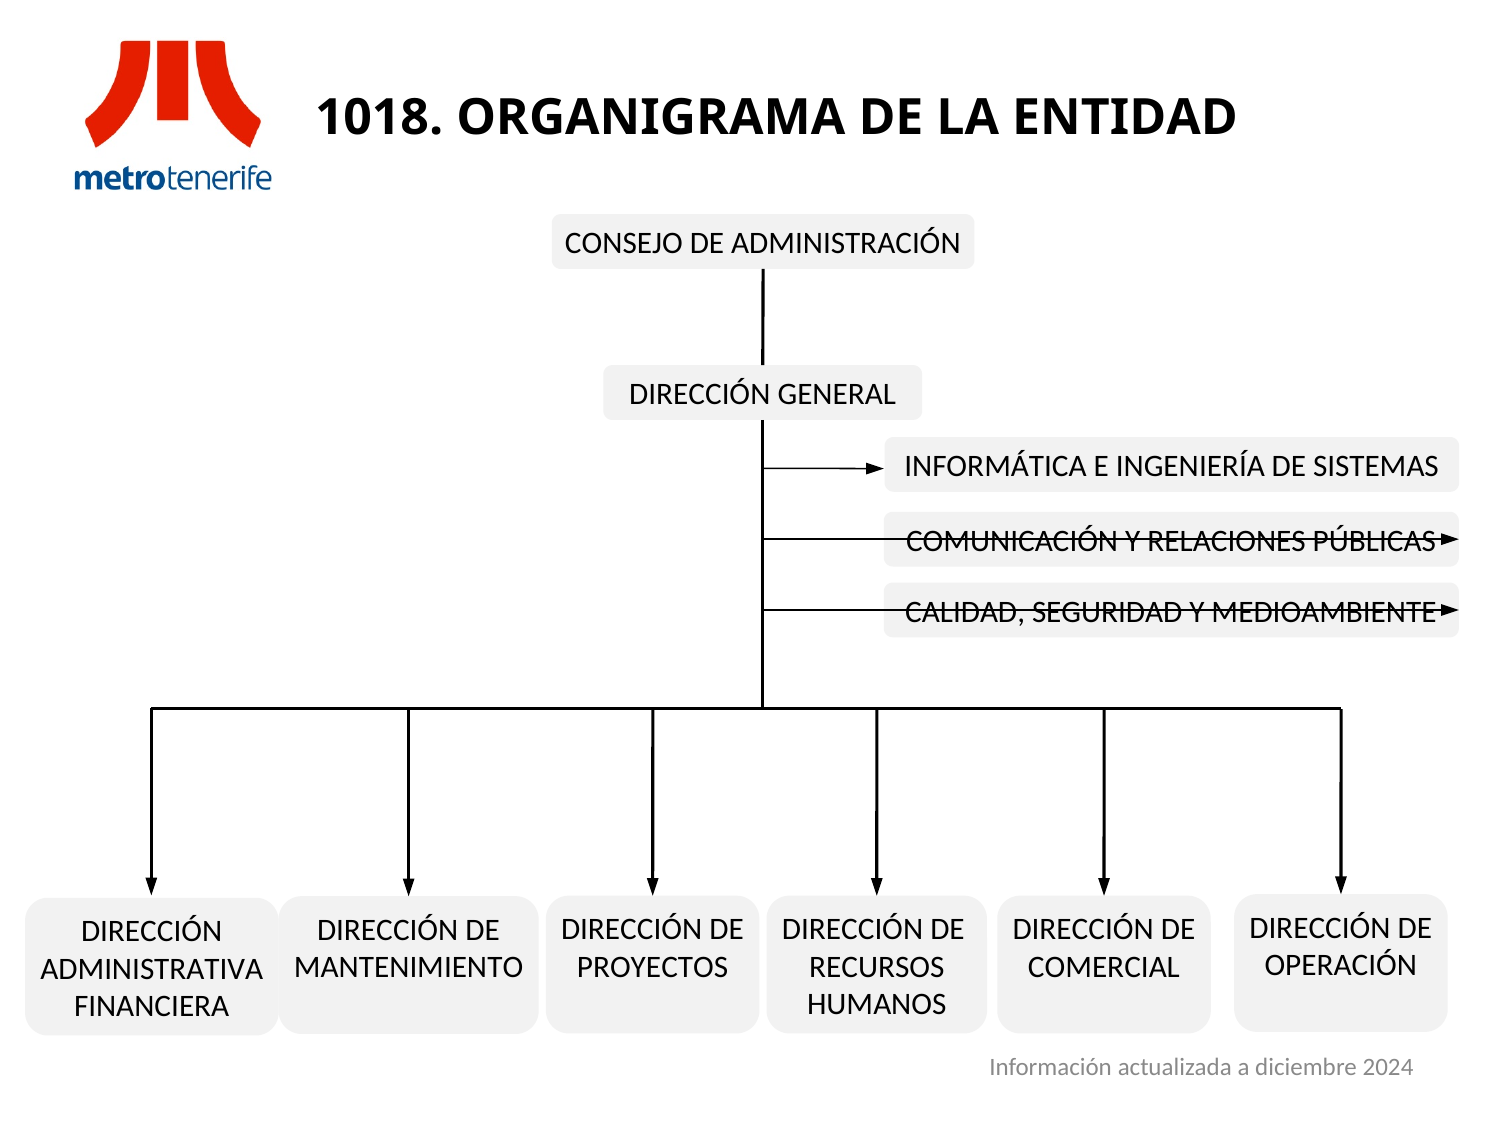

1018. ORGANIGRAMA DE LA ENTIDAD
CONSEJO DE ADMINISTRACIÓN
DIRECCIÓN GENERAL
INFORMÁTICA E INGENIERÍA DE SISTEMAS
COMUNICACIÓN Y RELACIONES PÚBLICAS
CALIDAD, SEGURIDAD Y MEDIOAMBIENTE
DIRECCIÓN DE
OPERACIÓN
DIRECCIÓN DE
PROYECTOS
DIRECCIÓN DE
RECURSOS
HUMANOS
DIRECCIÓN DE
COMERCIAL
DIRECCIÓN DE
MANTENIMIENTO
DIRECCIÓN
ADMINISTRATIVA
FINANCIERA
Información actualizada a diciembre 2024